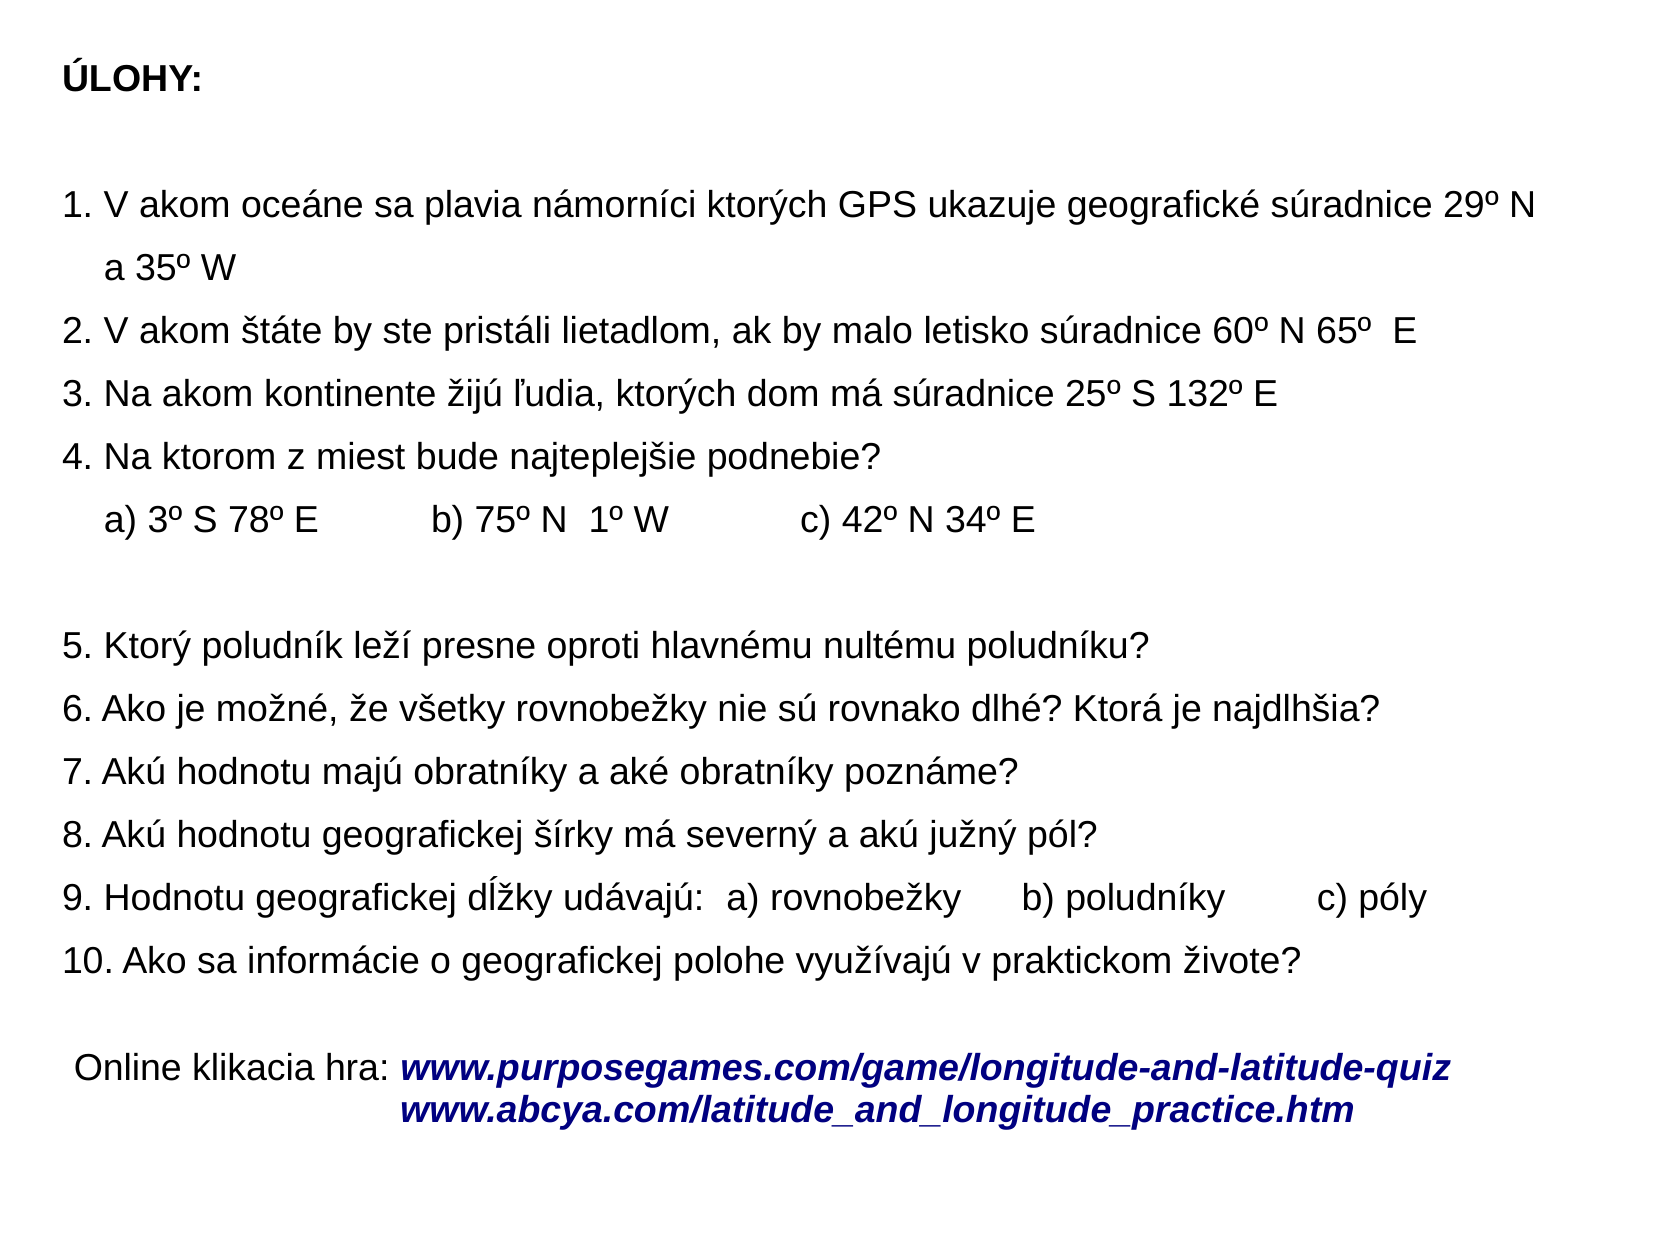

ÚLOHY:
1. V akom oceáne sa plavia námorníci ktorých GPS ukazuje geografické súradnice 29º N
 a 35º W
2. V akom štáte by ste pristáli lietadlom, ak by malo letisko súradnice 60º N 65º E
3. Na akom kontinente žijú ľudia, ktorých dom má súradnice 25º S 132º E
4. Na ktorom z miest bude najteplejšie podnebie?
 a) 3º S 78º E		b) 75º N 1º W		c) 42º N 34º E
5. Ktorý poludník leží presne oproti hlavnému nultému poludníku?
6. Ako je možné, že všetky rovnobežky nie sú rovnako dlhé? Ktorá je najdlhšia?
7. Akú hodnotu majú obratníky a aké obratníky poznáme?
8. Akú hodnotu geografickej šírky má severný a akú južný pól?
9. Hodnotu geografickej dĺžky udávajú:	a) rovnobežky	b) poludníky		c) póly
10. Ako sa informácie o geografickej polohe využívajú v praktickom živote?
Online klikacia hra: www.purposegames.com/game/longitude-and-latitude-quiz
			 www.abcya.com/latitude_and_longitude_practice.htm